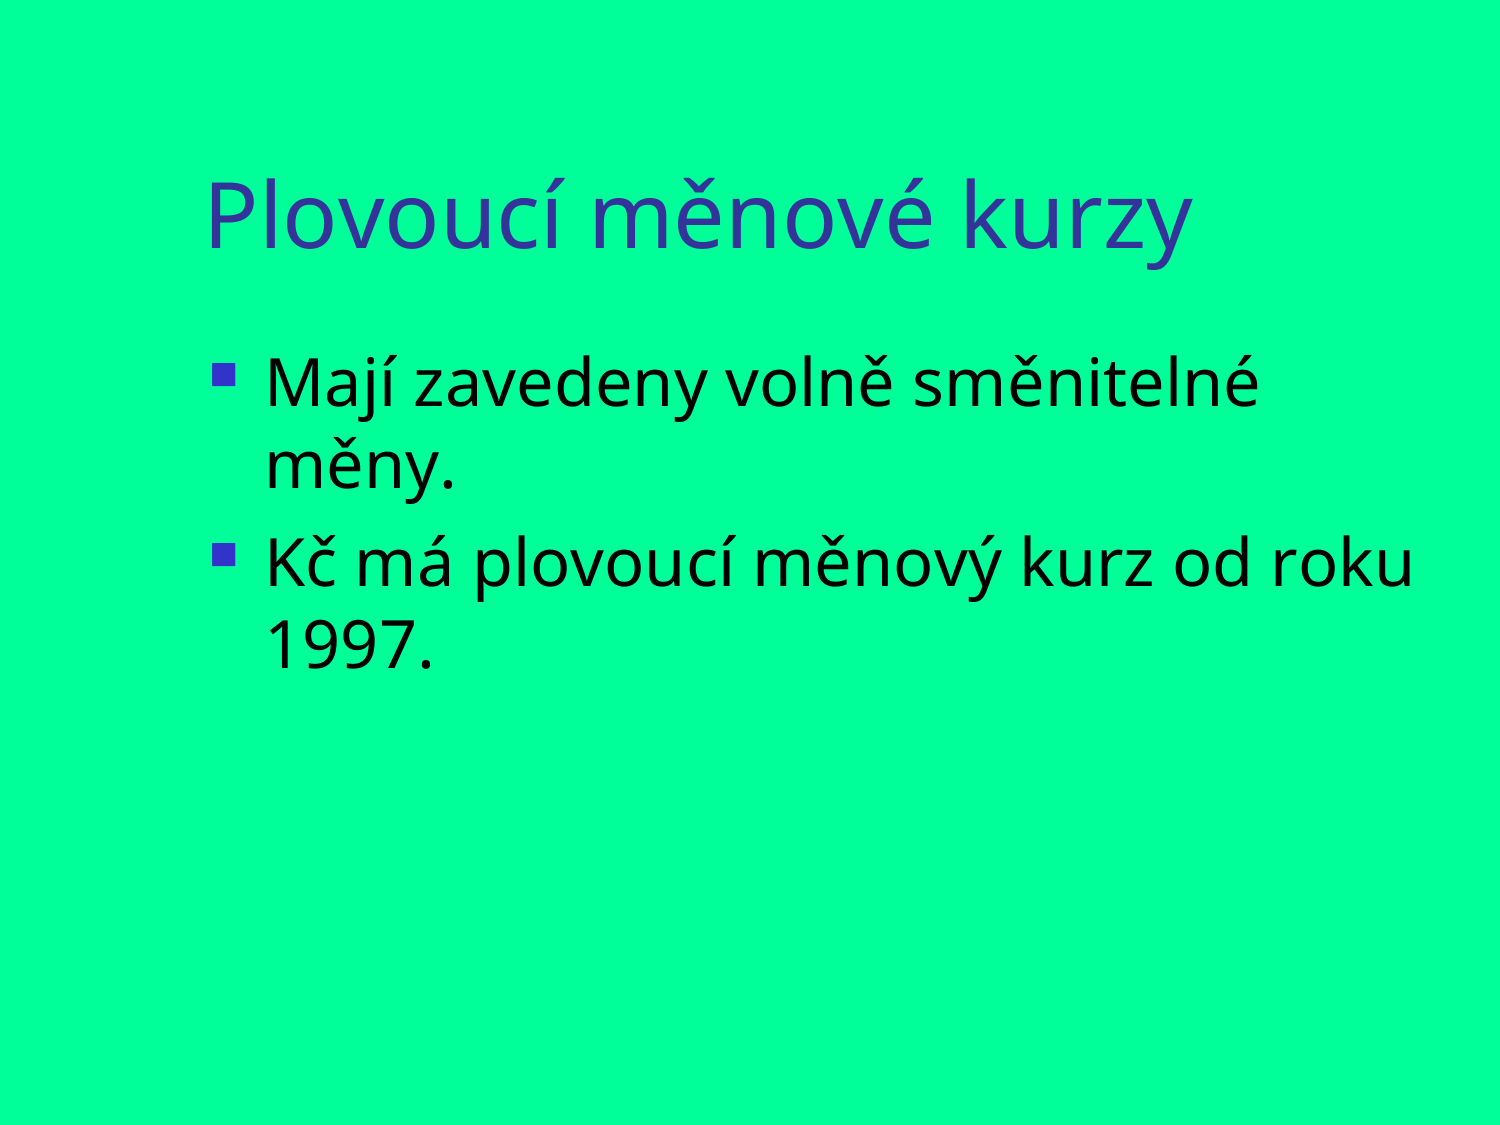

# Plovoucí měnové kurzy
Mají zavedeny volně směnitelné měny.
Kč má plovoucí měnový kurz od roku 1997.